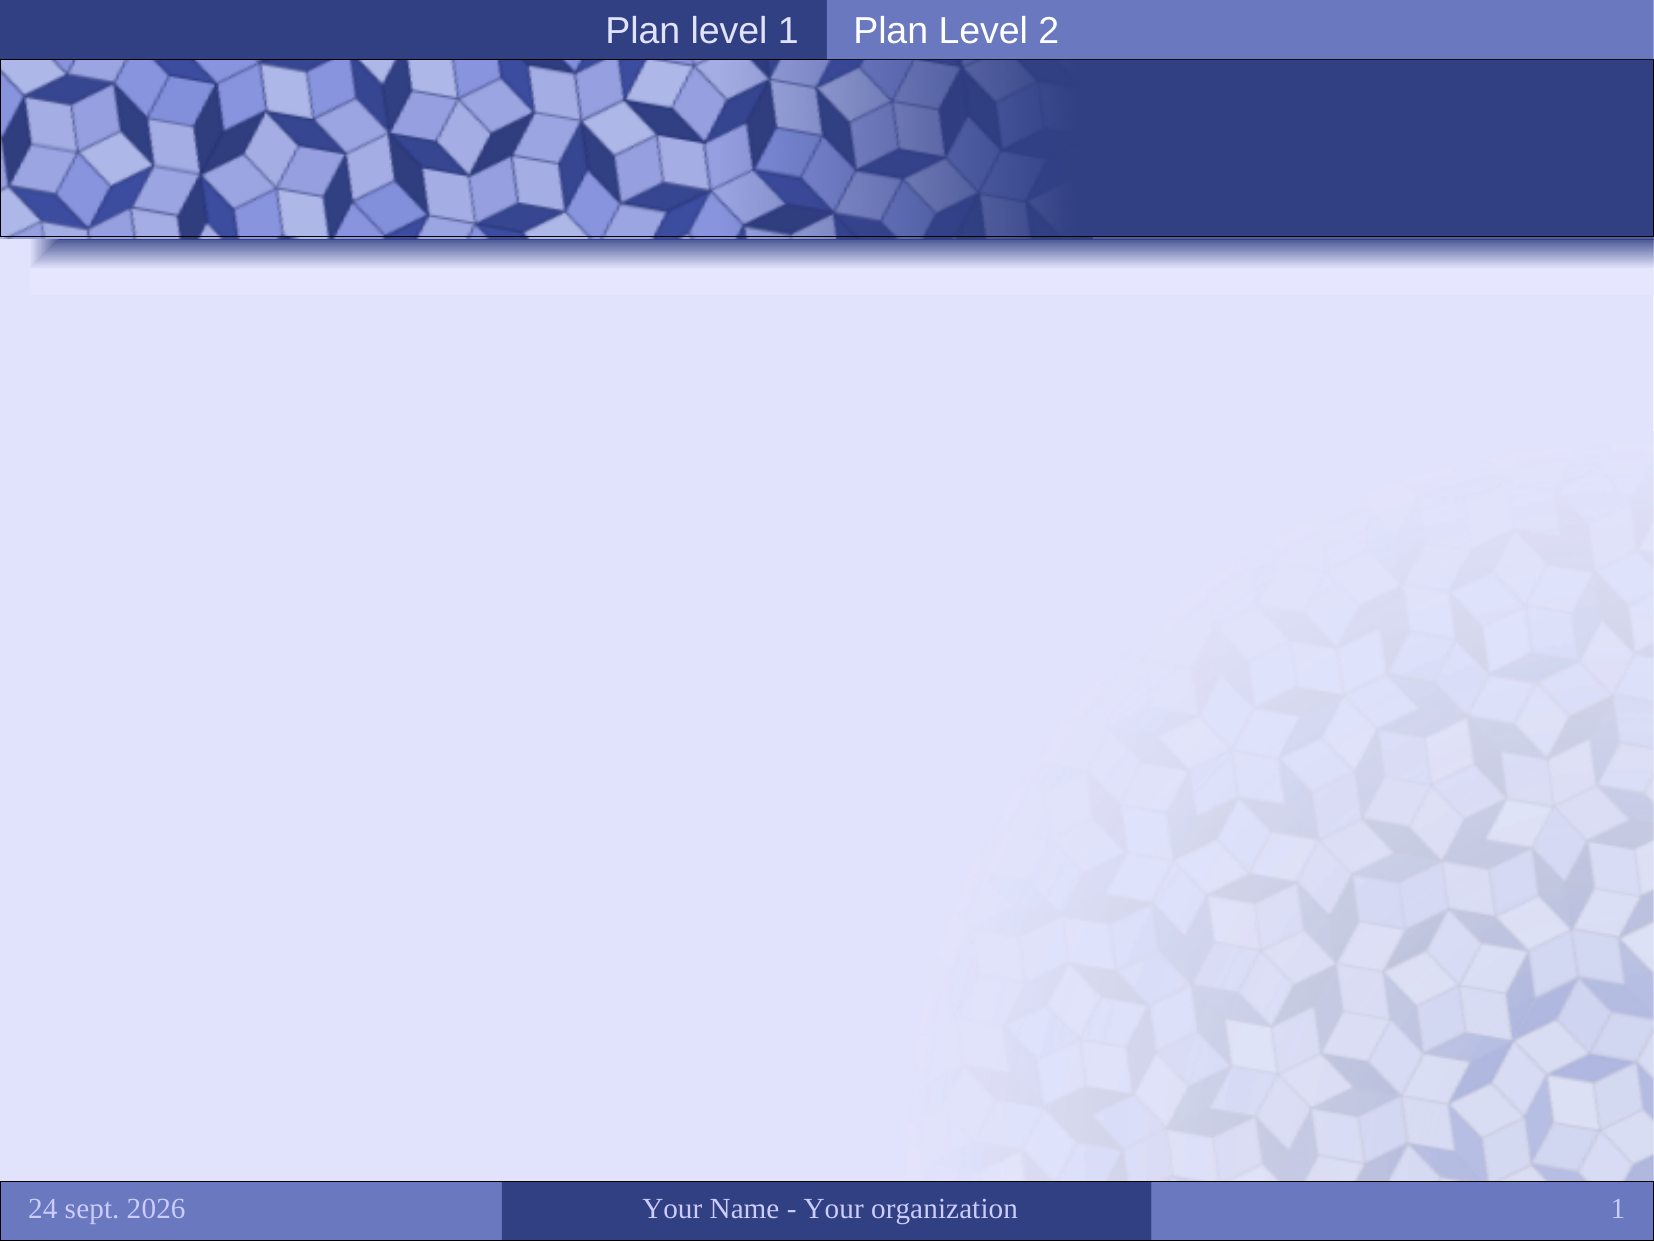

Plan level 1
Plan Level 2
#
Your Name - Your organization
1